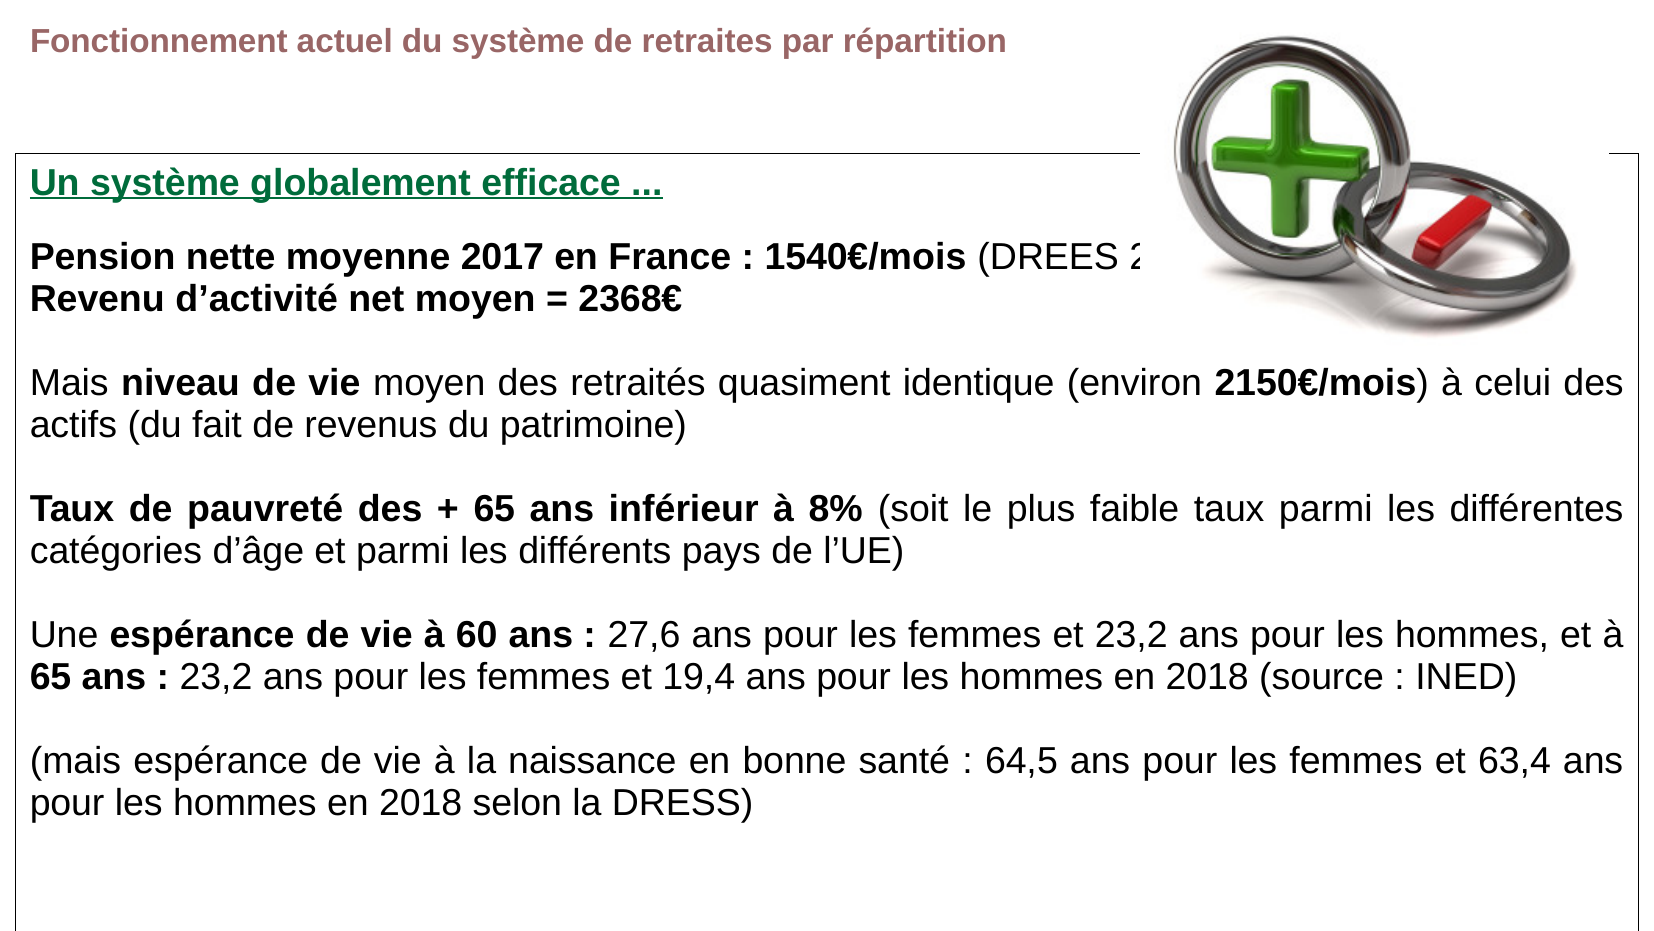

# Fonctionnement actuel du système de retraites par répartition
Un système globalement efficace ...
Pension nette moyenne 2017 en France : 1540€/mois (DREES 2019)
Revenu d’activité net moyen = 2368€
Mais niveau de vie moyen des retraités quasiment identique (environ 2150€/mois) à celui des actifs (du fait de revenus du patrimoine)
Taux de pauvreté des + 65 ans inférieur à 8% (soit le plus faible taux parmi les différentes catégories d’âge et parmi les différents pays de l’UE)
Une espérance de vie à 60 ans : 27,6 ans pour les femmes et 23,2 ans pour les hommes, et à 65 ans : 23,2 ans pour les femmes et 19,4 ans pour les hommes en 2018 (source : INED)
(mais espérance de vie à la naissance en bonne santé : 64,5 ans pour les femmes et 63,4 ans pour les hommes en 2018 selon la DRESS)